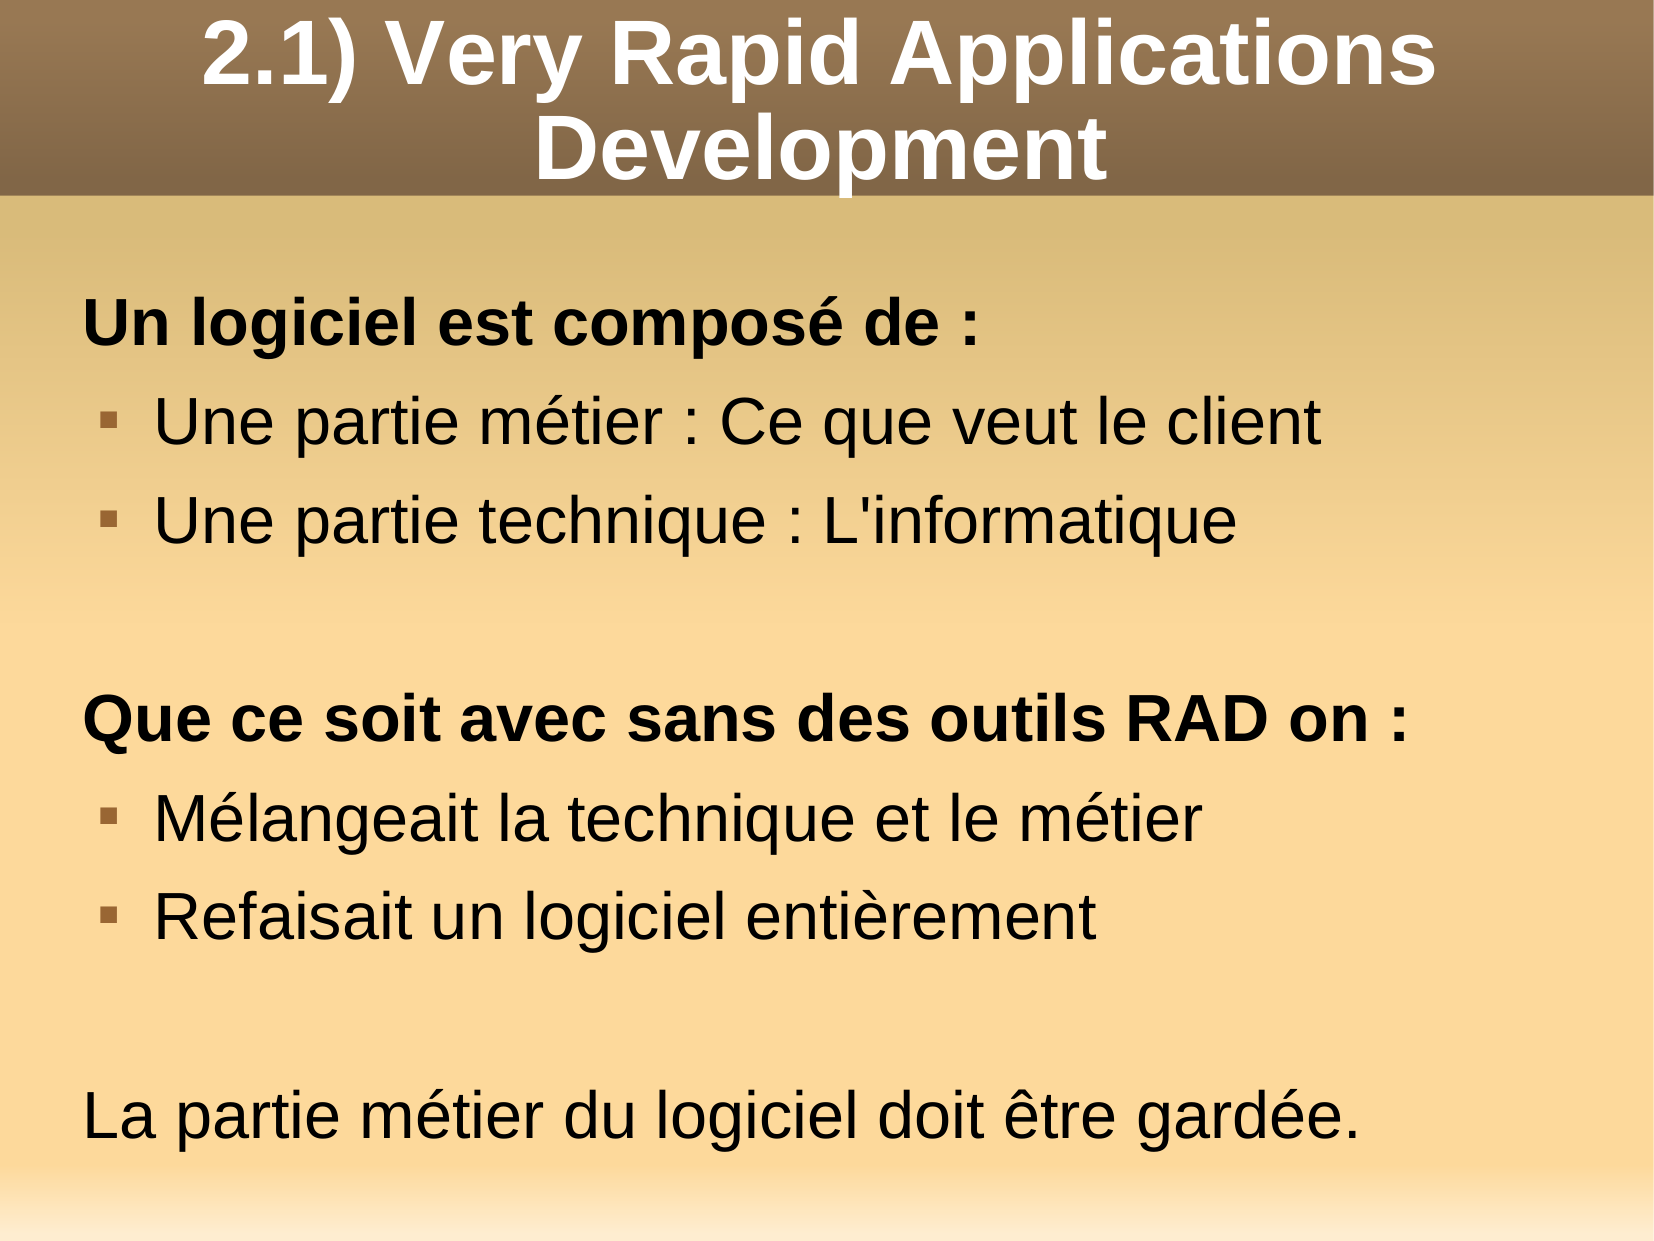

# 2.1) Very Rapid Applications Development
Un logiciel est composé de :
Une partie métier : Ce que veut le client
Une partie technique : L'informatique
Que ce soit avec sans des outils RAD on :
Mélangeait la technique et le métier
Refaisait un logiciel entièrement
La partie métier du logiciel doit être gardée.